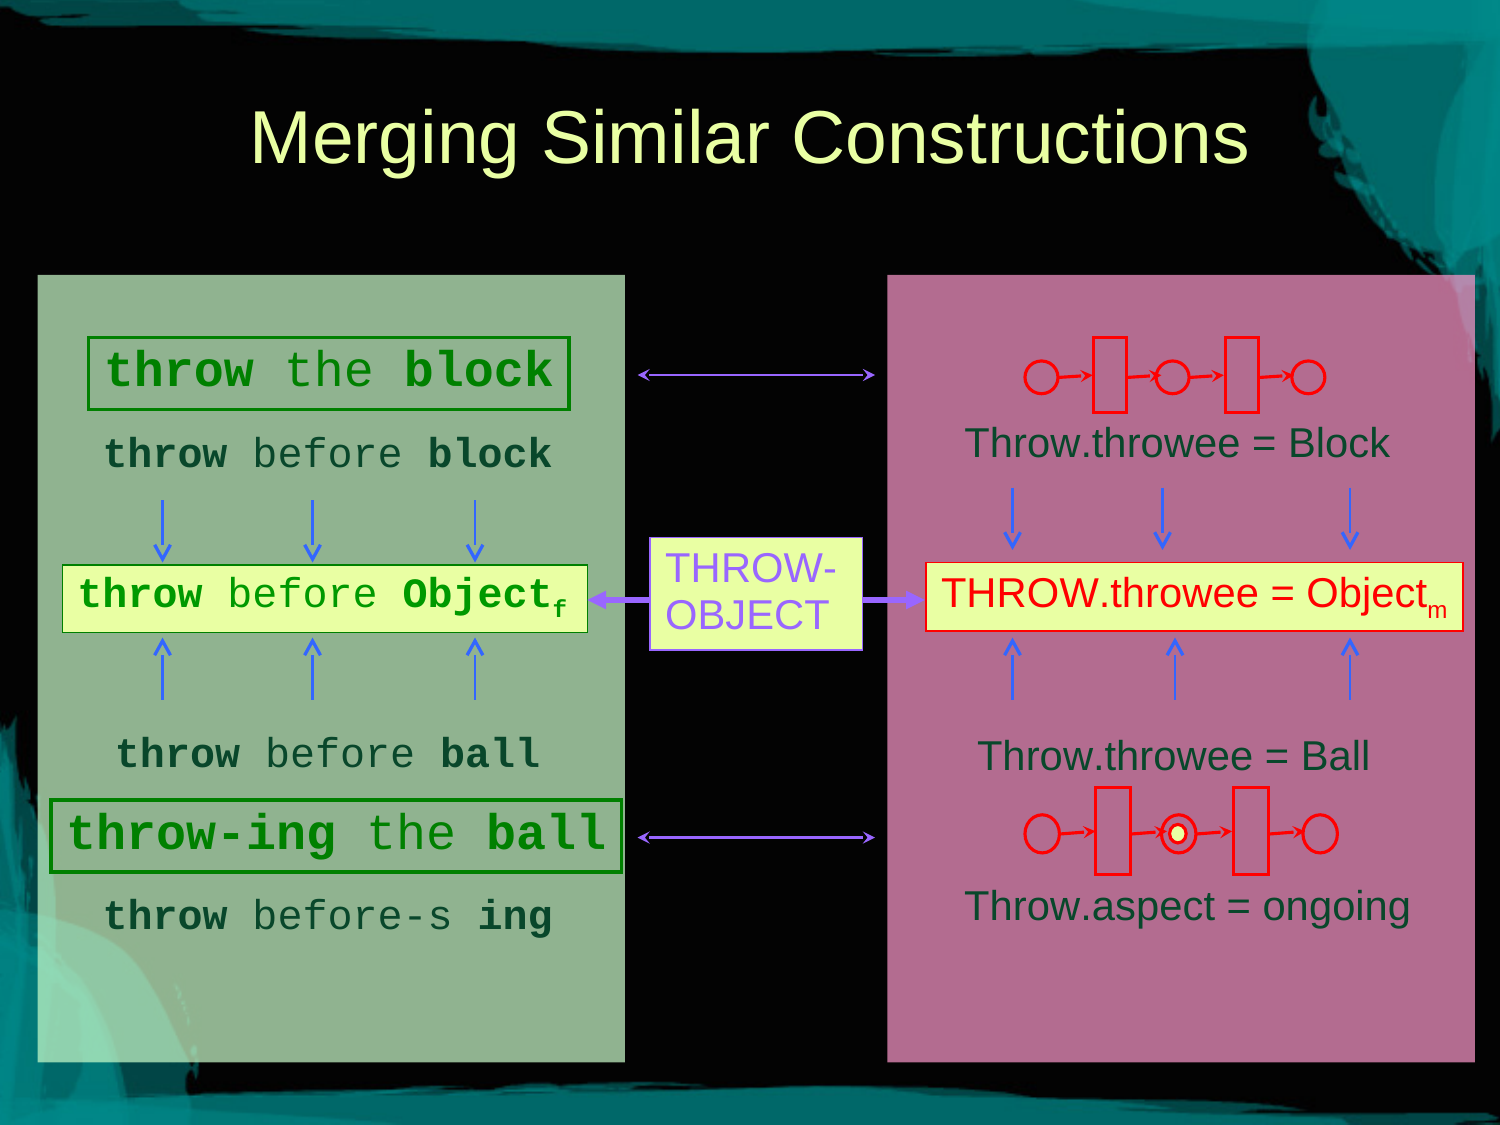

# Merging Similar Constructions
throw the block
Throw.throwee = Block
throw before block
THROW.throwee = Objectm
throw before Objectf
THROW-OBJECT
throw before ball
Throw.throwee = Ball
throw-ing the ball
Throw.aspect = ongoing
throw before-s ing